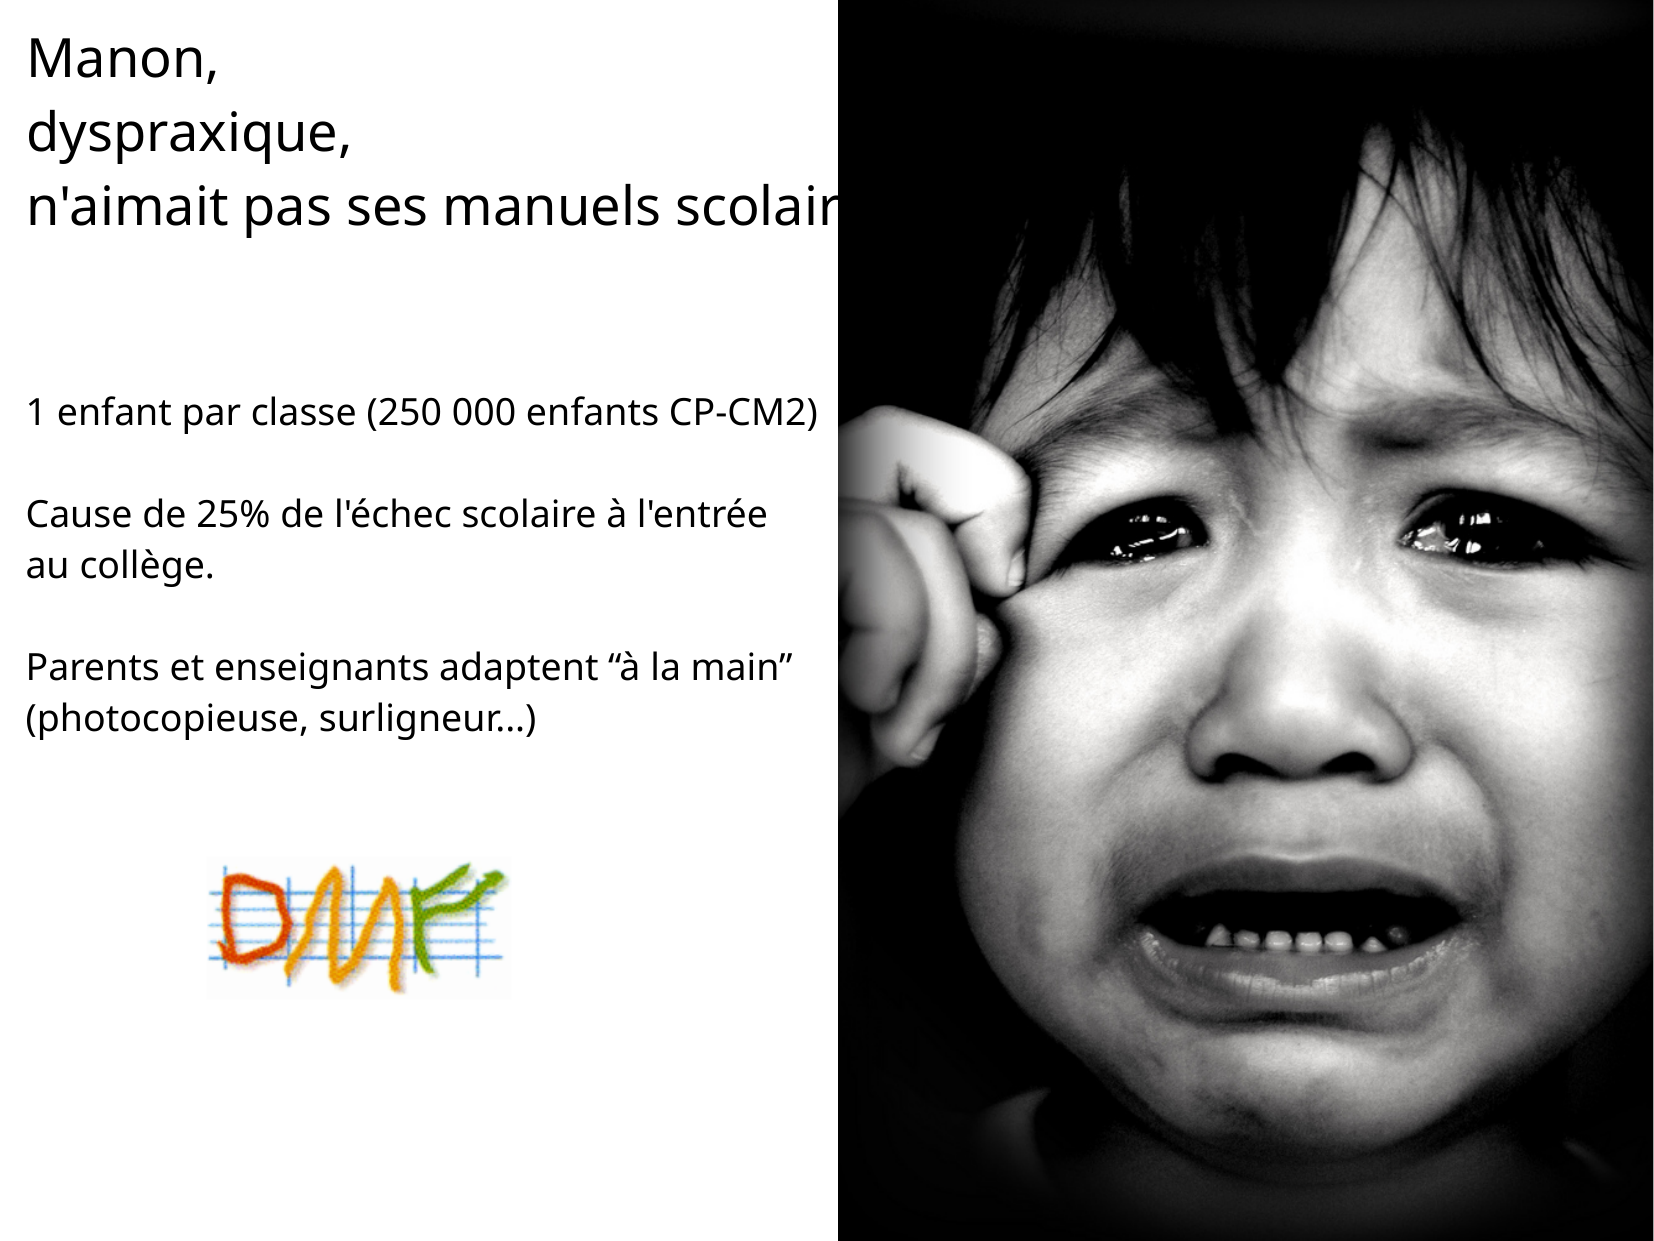

Manon,
dyspraxique,
n'aimait pas ses manuels scolaires.
1 enfant par classe (250 000 enfants CP-CM2)
Cause de 25% de l'échec scolaire à l'entrée
au collège.
Parents et enseignants adaptent “à la main”
(photocopieuse, surligneur...)